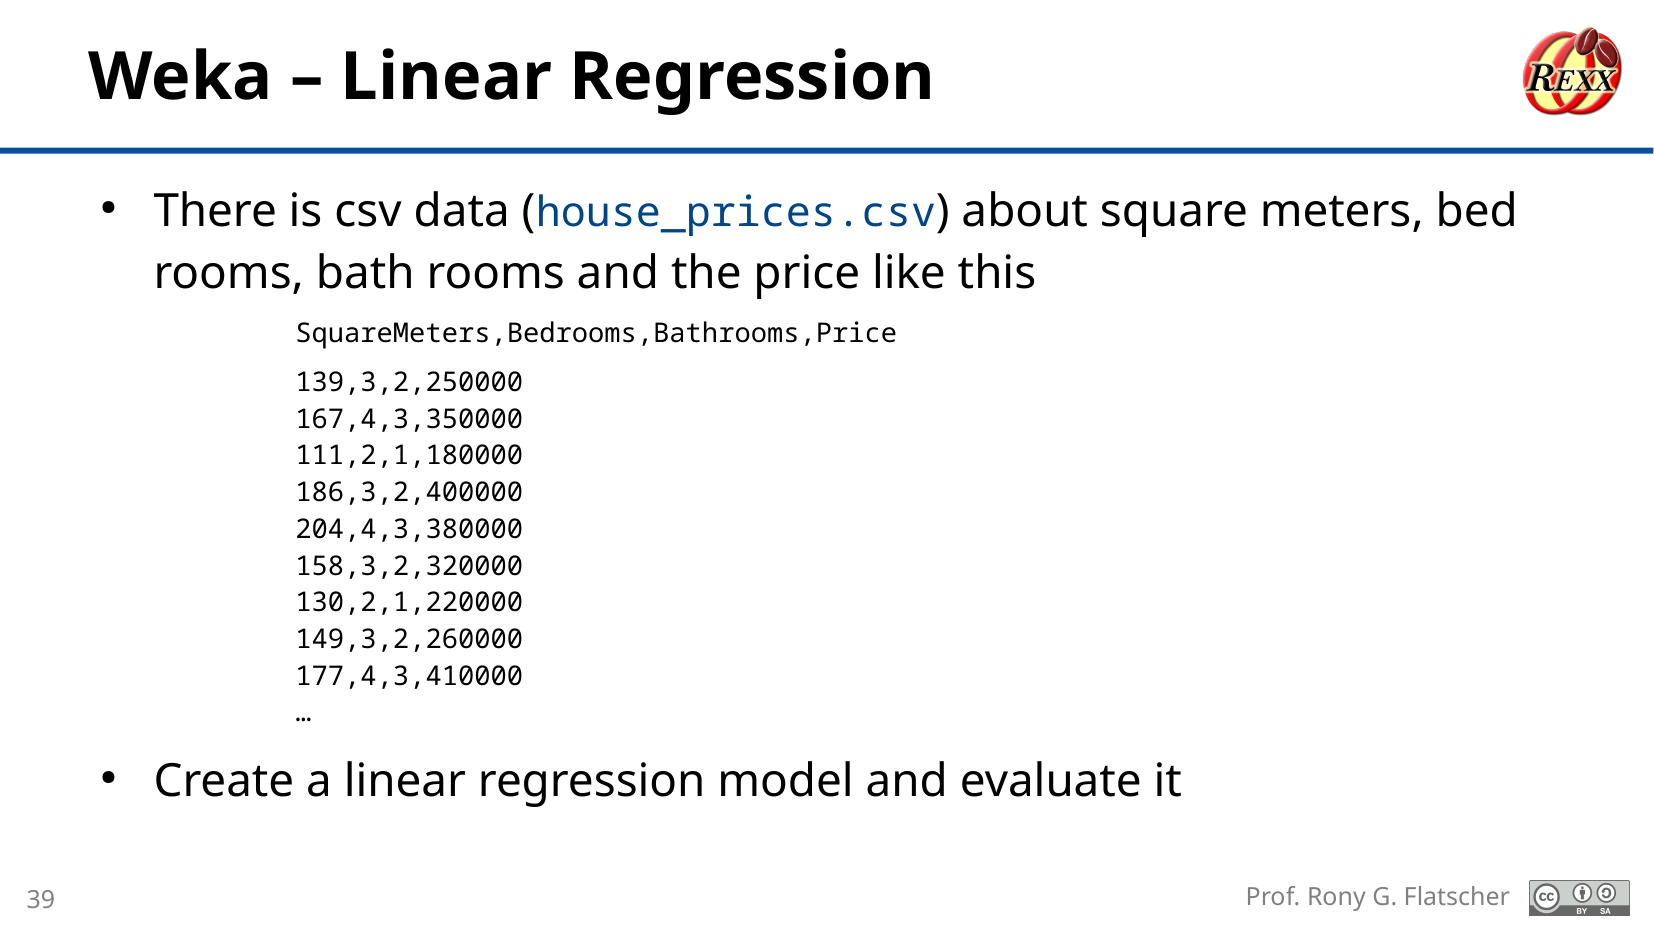

# Weka – Linear Regression
There is csv data (house_prices.csv) about square meters, bed rooms, bath rooms and the price like this
SquareMeters,Bedrooms,Bathrooms,Price
139,3,2,250000
167,4,3,350000
111,2,1,180000
186,3,2,400000
204,4,3,380000
158,3,2,320000
130,2,1,220000
149,3,2,260000
177,4,3,410000
…
Create a linear regression model and evaluate it